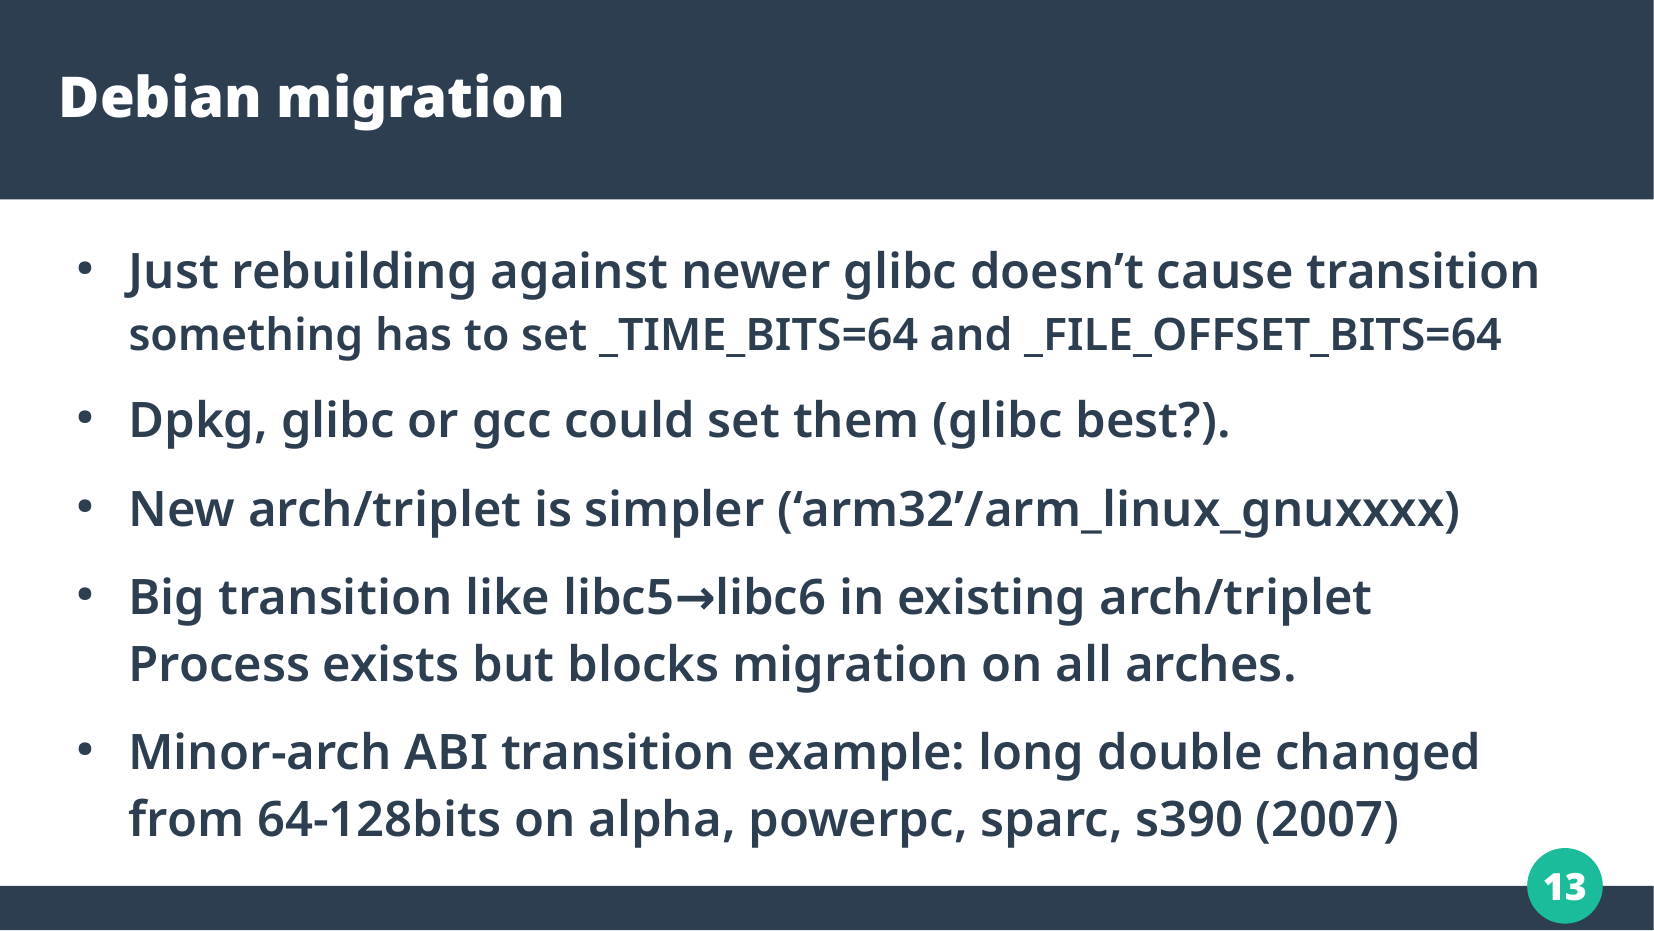

# Debian migration
Just rebuilding against newer glibc doesn’t cause transition
something has to set _TIME_BITS=64 and _FILE_OFFSET_BITS=64
Dpkg, glibc or gcc could set them (glibc best?).
New arch/triplet is simpler (‘arm32’/arm_linux_gnuxxxx)
Big transition like libc5→libc6 in existing arch/triplet
Process exists but blocks migration on all arches.
Minor-arch ABI transition example: long double changed from 64-128bits on alpha, powerpc, sparc, s390 (2007)